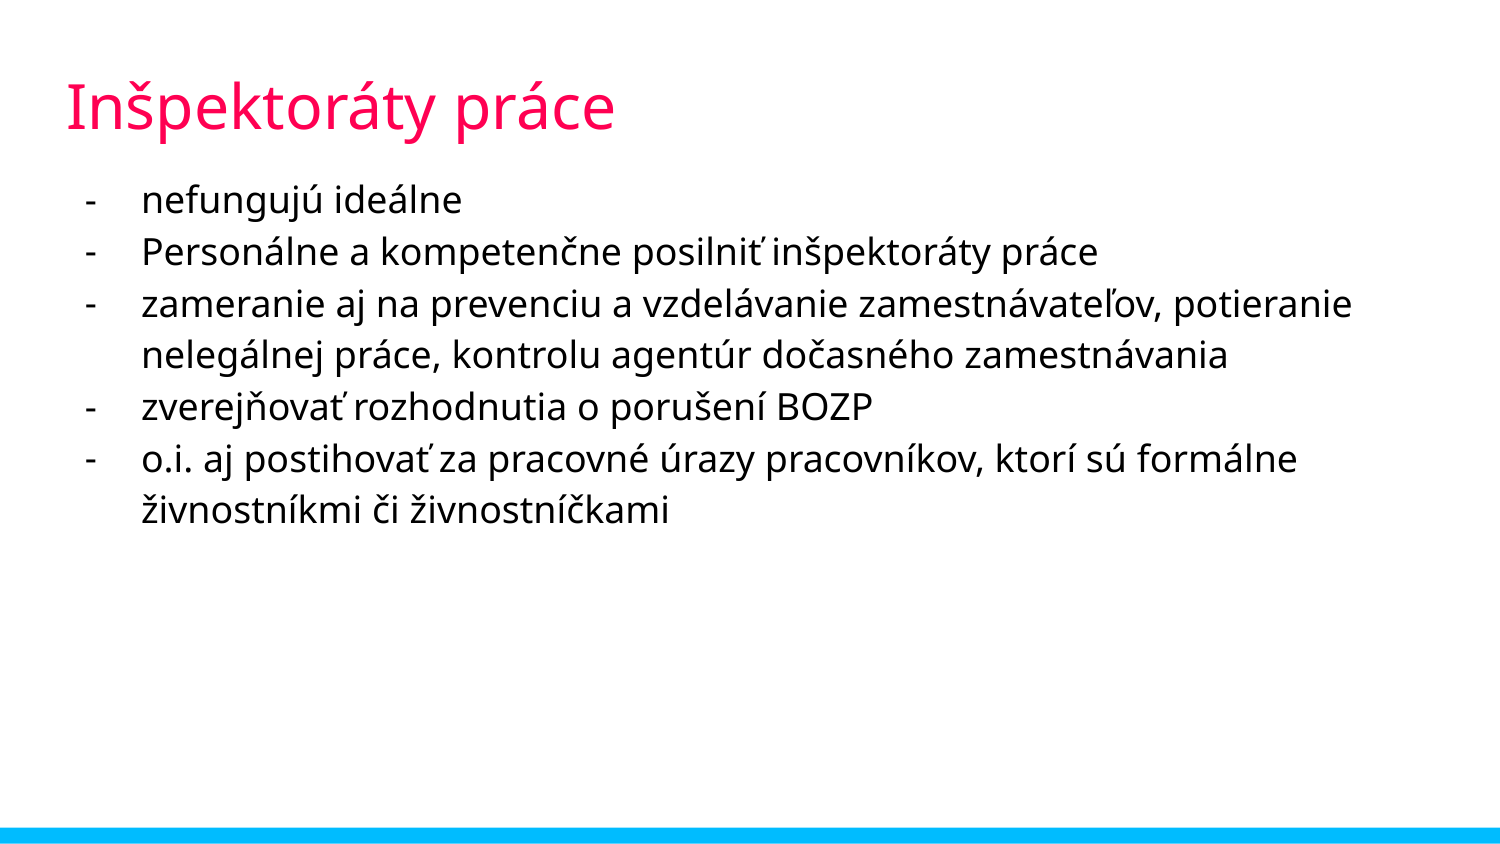

# Inšpektoráty práce
nefungujú ideálne
Personálne a kompetenčne posilniť inšpektoráty práce
zameranie aj na prevenciu a vzdelávanie zamestnávateľov, potieranie nelegálnej práce, kontrolu agentúr dočasného zamestnávania
zverejňovať rozhodnutia o porušení BOZP
o.i. aj postihovať za pracovné úrazy pracovníkov, ktorí sú formálne živnostníkmi či živnostníčkami